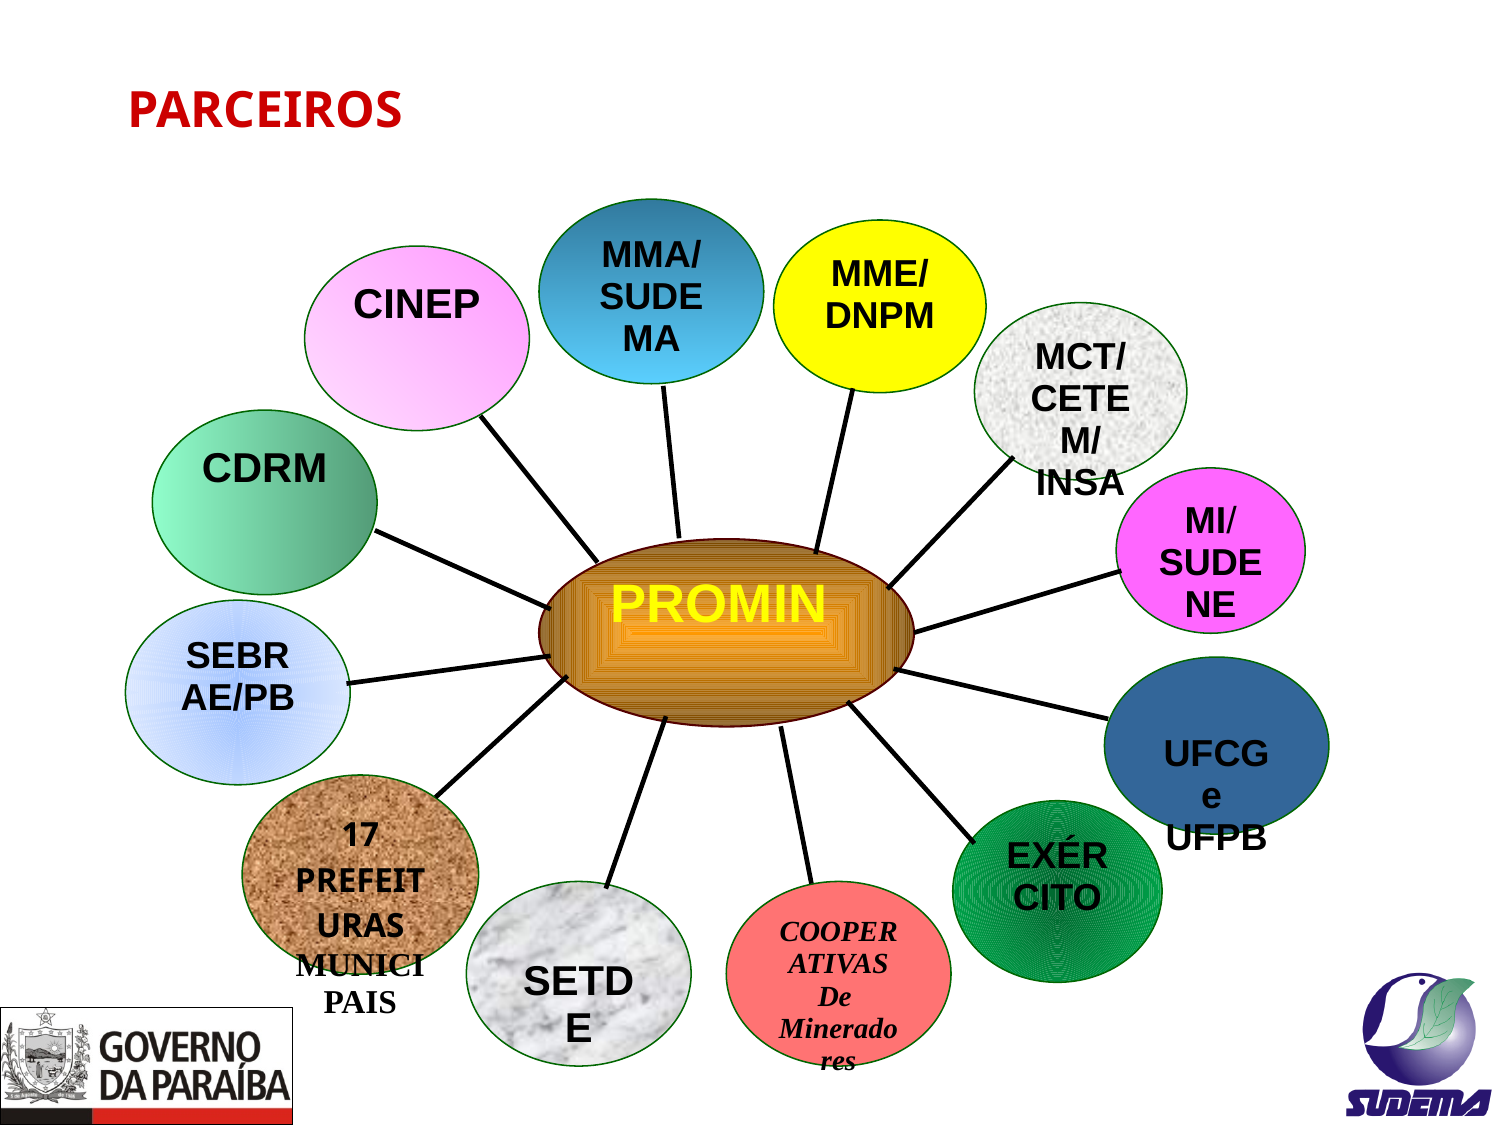

PARCEIROS
MMA/
SUDEMA
MME/
DNPM
CINEP
MCT/
CETEM/
INSA
CDRM
MI/
SUDENE
PROMIN
SEBRAE/PB
UFCG e
UFPB
17
PREFEITURAS
MUNICIPAIS
EXÉRCITO
SETDE
COOPERATIVAS
De Mineradores